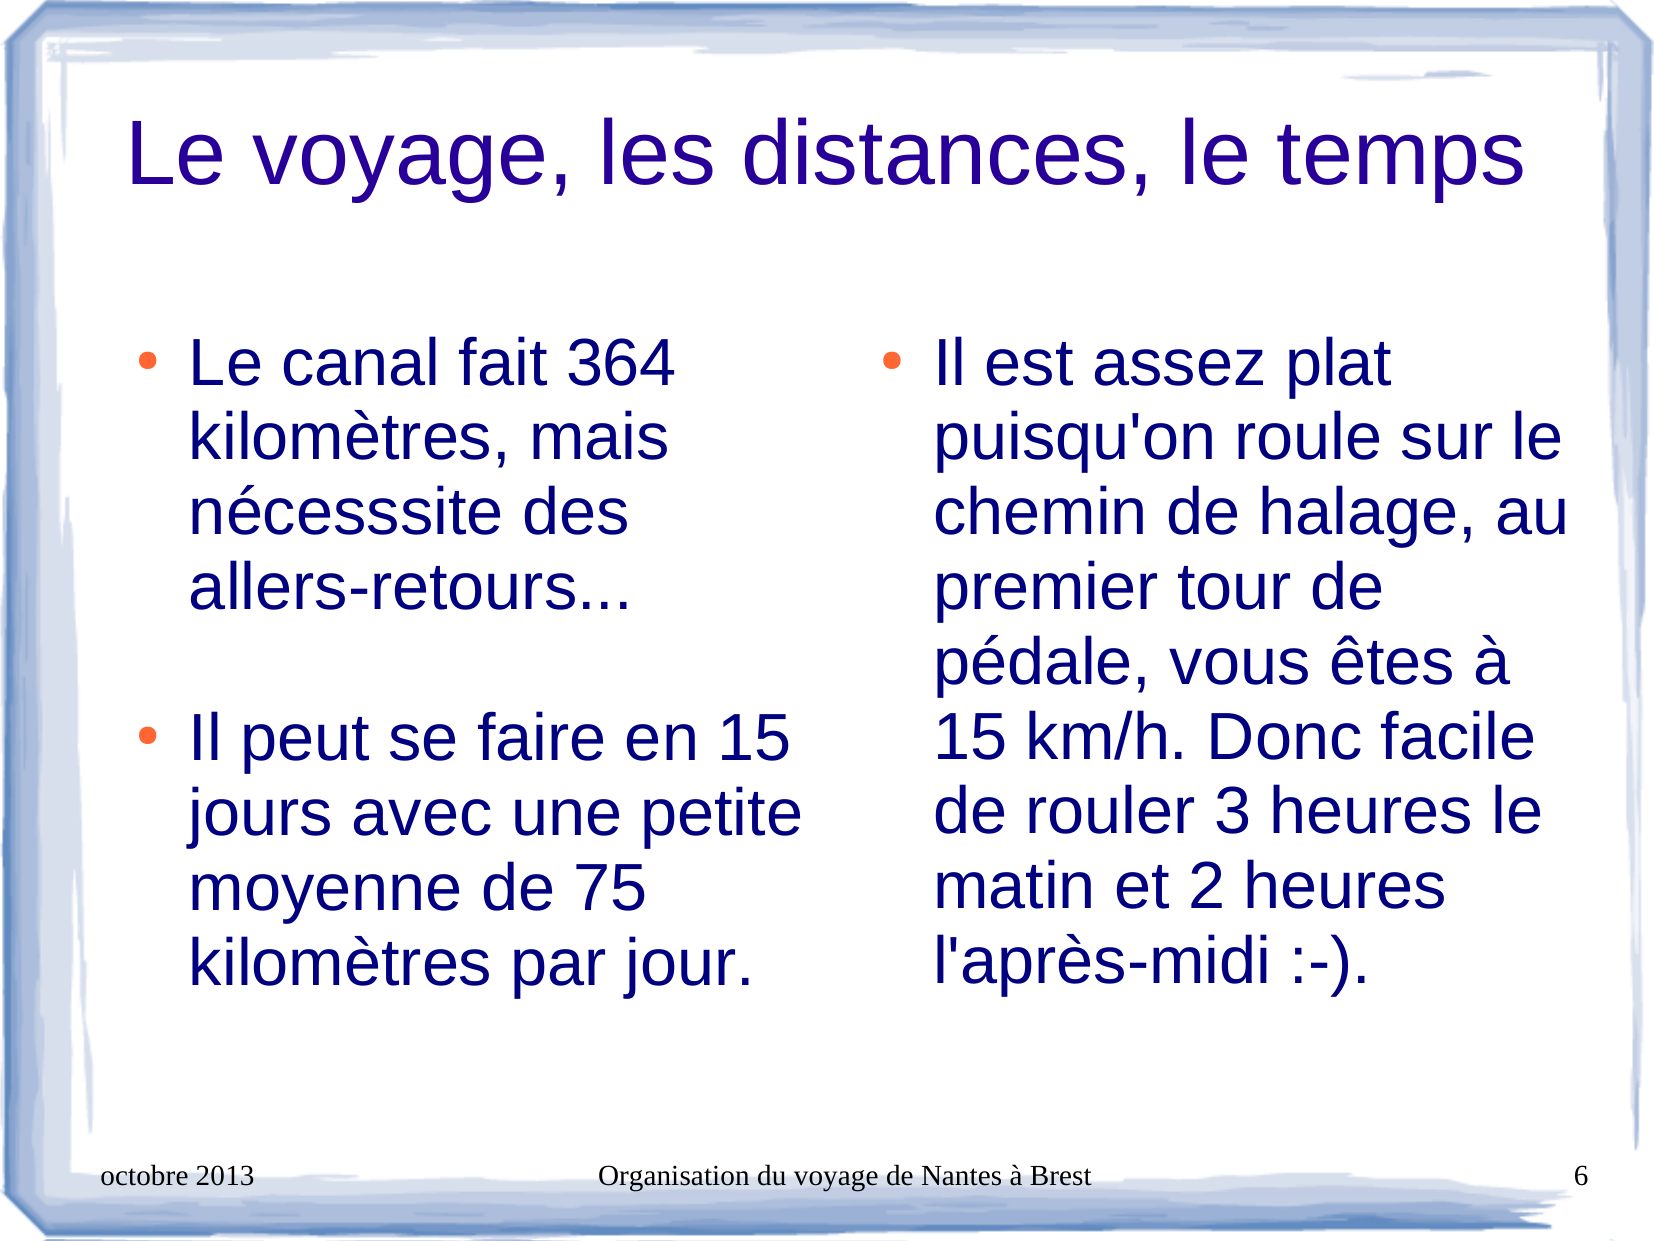

# Le voyage, les distances, le temps
Le canal fait 364 kilomètres, mais nécesssite des allers-retours...
Il est assez plat puisqu'on roule sur le chemin de halage, au premier tour de pédale, vous êtes à 15 km/h. Donc facile de rouler 3 heures le matin et 2 heures l'après-midi :-).
Il peut se faire en 15 jours avec une petite moyenne de 75 kilomètres par jour.
octobre 2013
Organisation du voyage de Nantes à Brest
6